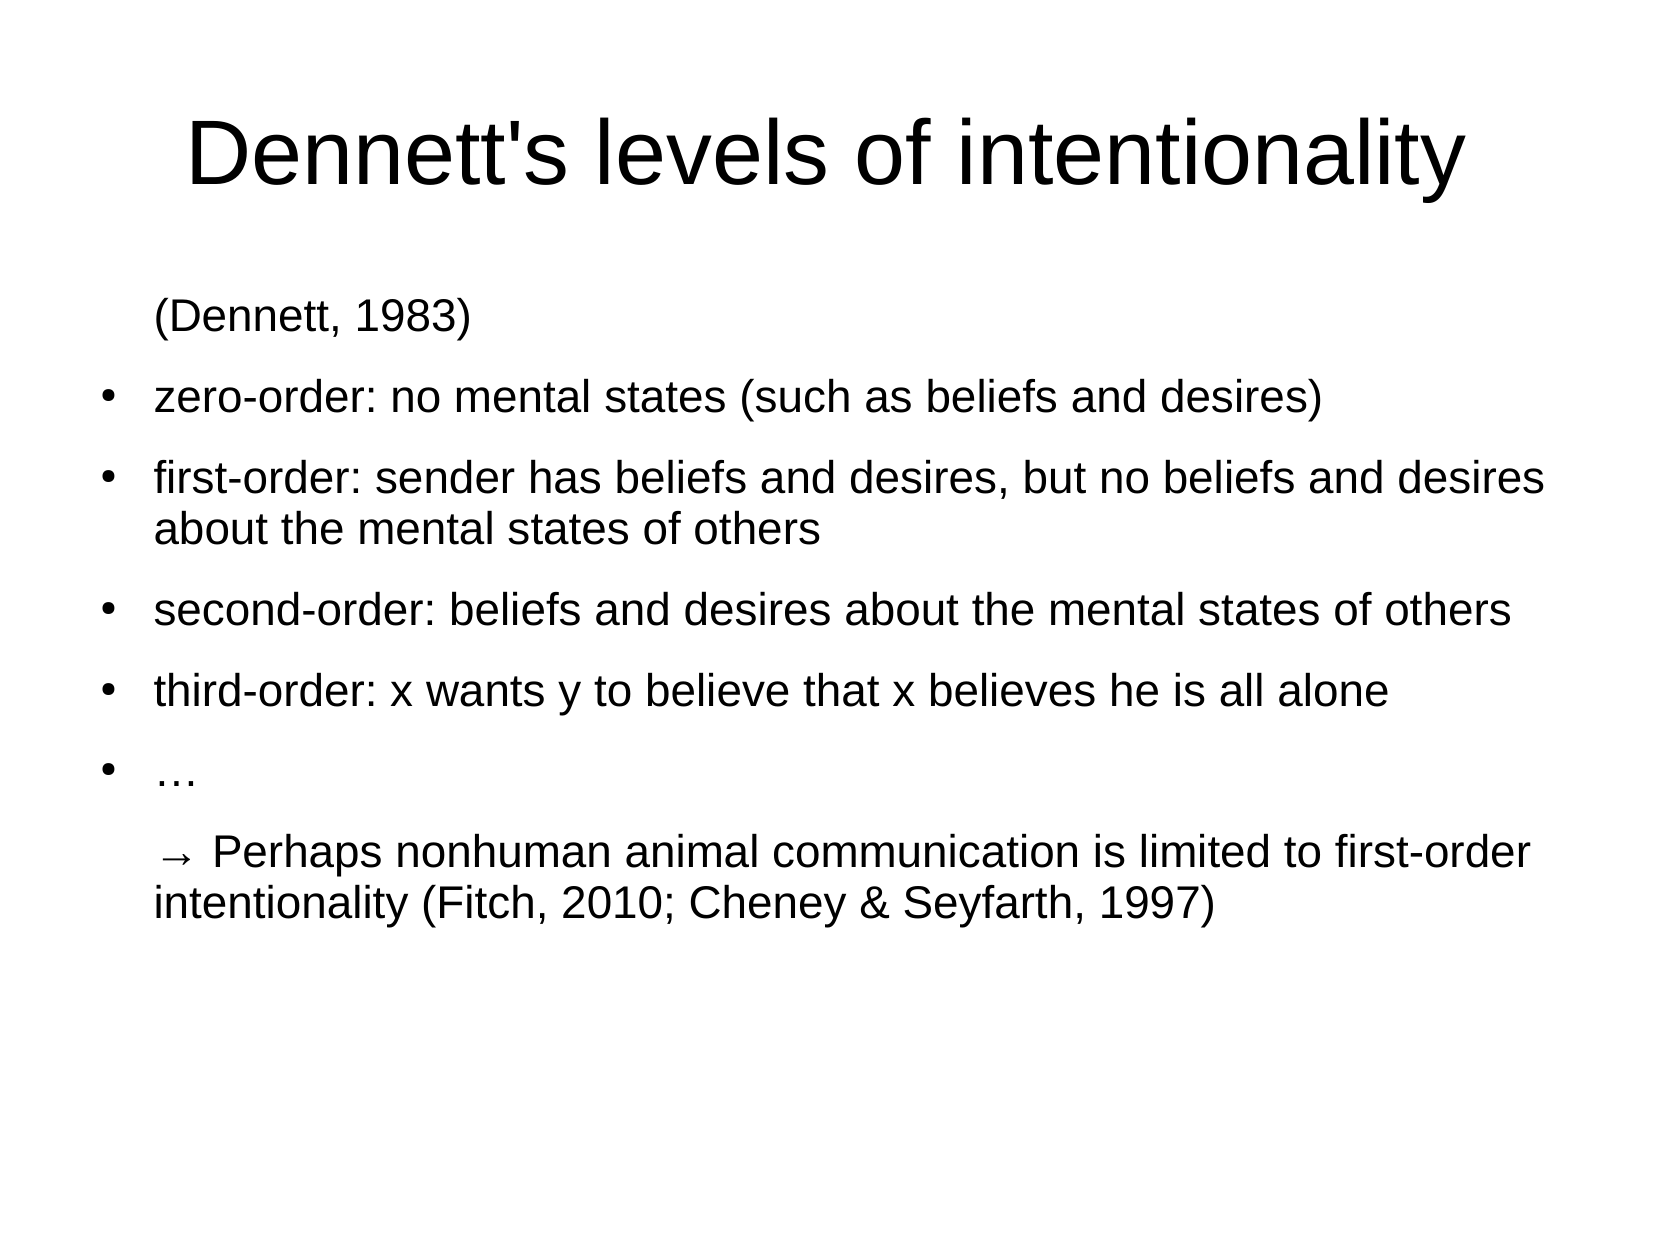

# Dennett's levels of intentionality
(Dennett, 1983)
zero-order: no mental states (such as beliefs and desires)
first-order: sender has beliefs and desires, but no beliefs and desires about the mental states of others
second-order: beliefs and desires about the mental states of others
third-order: x wants y to believe that x believes he is all alone
…
→ Perhaps nonhuman animal communication is limited to first-order intentionality (Fitch, 2010; Cheney & Seyfarth, 1997)